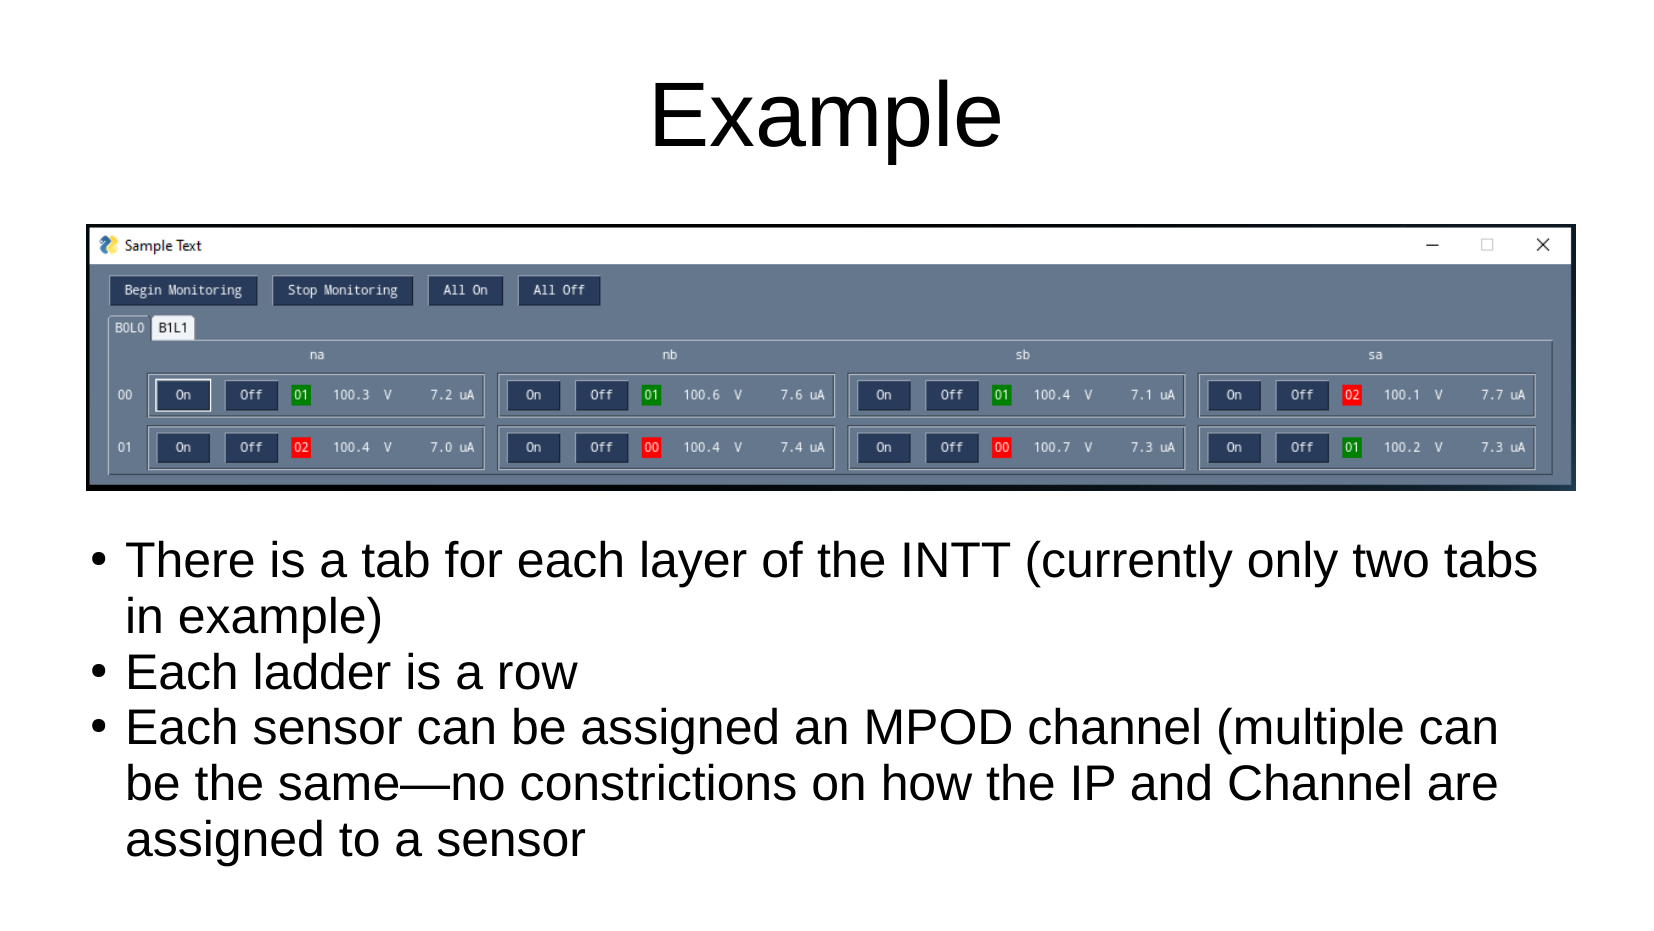

# Example
There is a tab for each layer of the INTT (currently only two tabs in example)
Each ladder is a row
Each sensor can be assigned an MPOD channel (multiple can be the same—no constrictions on how the IP and Channel are assigned to a sensor